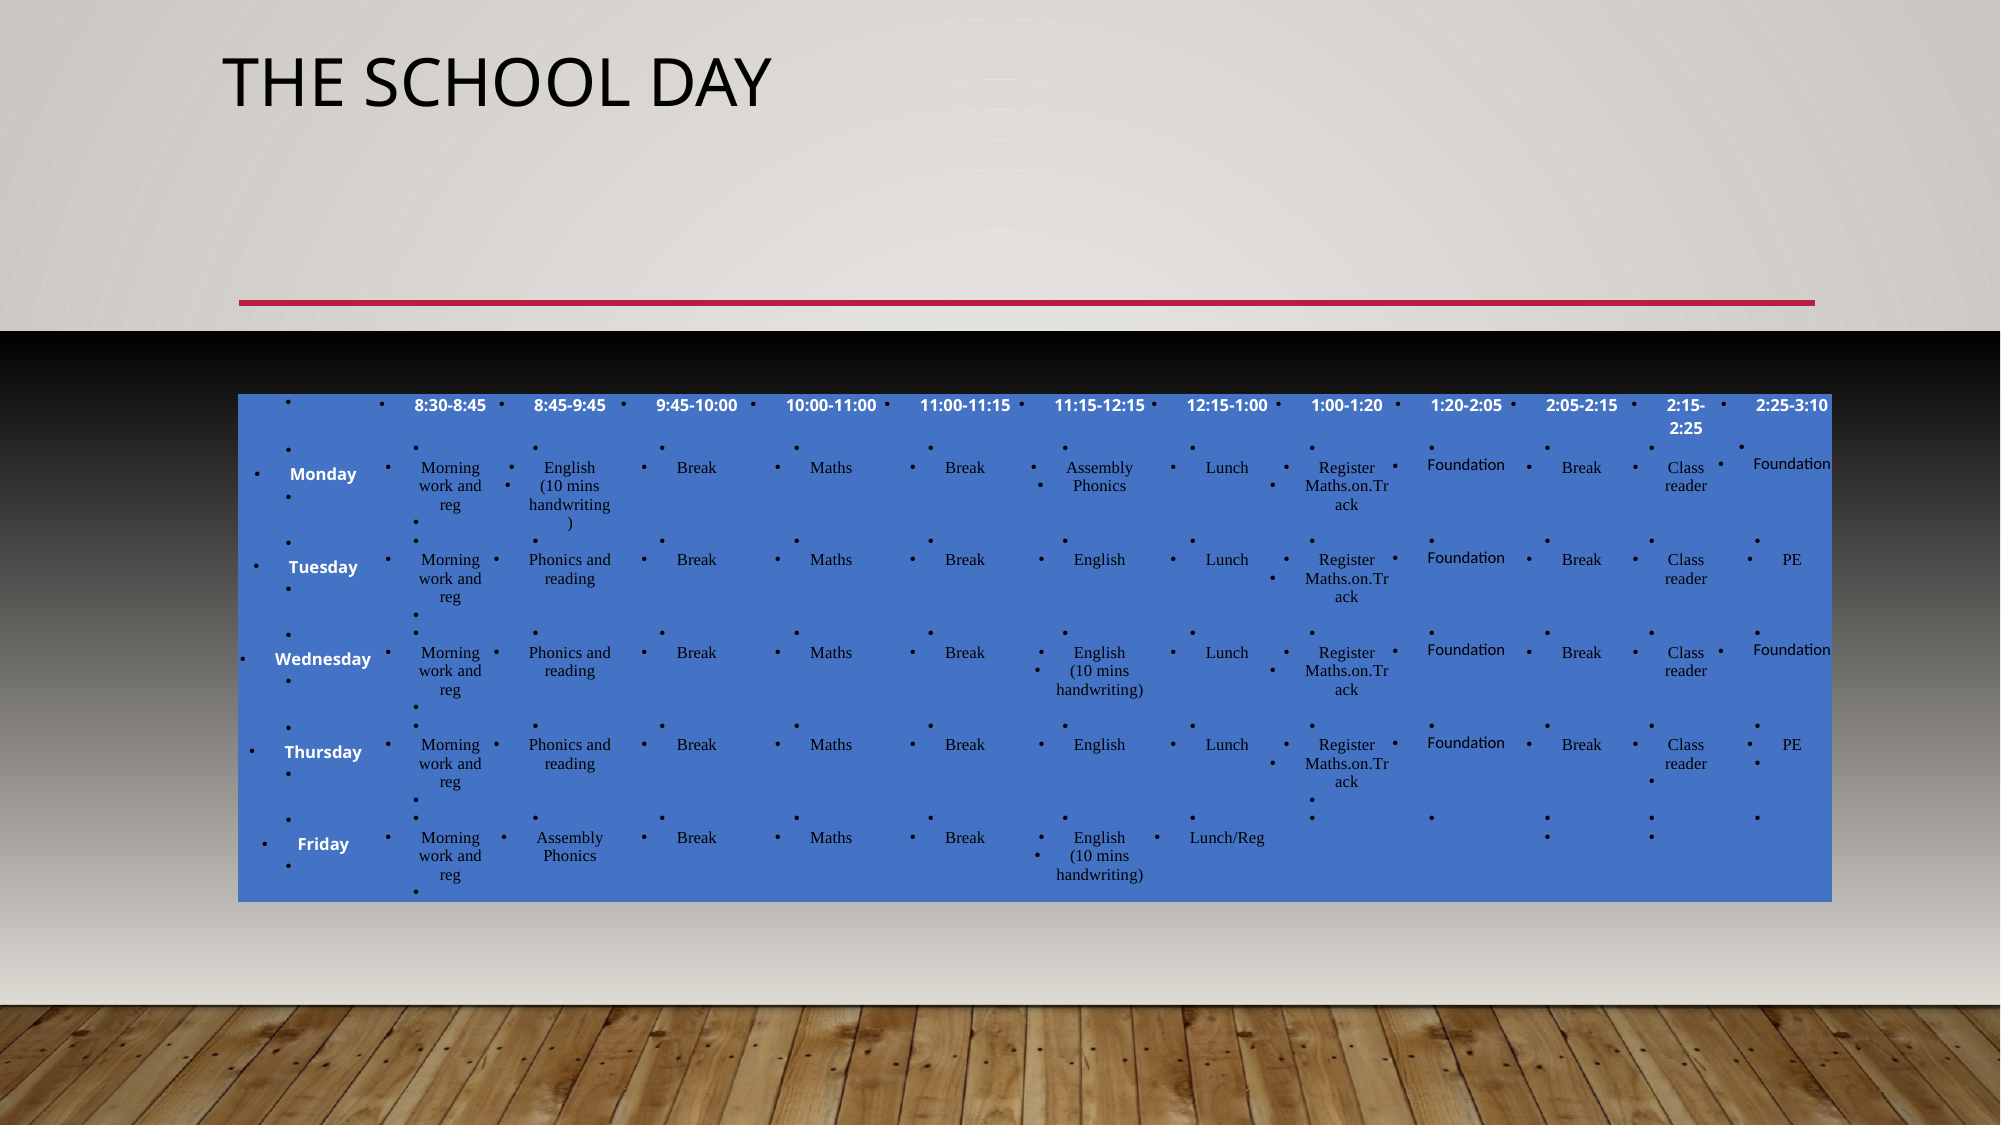

# The school day
| | 8:30-8:45 | 8:45-9:45 | 9:45-10:00 | 10:00-11:00 | 11:00-11:15 | 11:15-12:15 | 12:15-1:00 | 1:00-1:20 | 1:20-2:05 | 2:05-2:15 | 2:15-2:25 | 2:25-3:10 |
| --- | --- | --- | --- | --- | --- | --- | --- | --- | --- | --- | --- | --- |
| Monday | Morning work and reg | English (10 mins handwriting) | Break | Maths | Break | Assembly Phonics | Lunch | Register Maths.on.Track | Foundation | Break | Class reader | Foundation |
| Tuesday | Morning work and reg | Phonics and reading | Break | Maths | Break | English | Lunch | Register Maths.on.Track | Foundation | Break | Class reader | PE |
| Wednesday | Morning work and reg | Phonics and reading | Break | Maths | Break | English (10 mins handwriting) | Lunch | Register Maths.on.Track | Foundation | Break | Class reader | Foundation |
| Thursday | Morning work and reg | Phonics and reading | Break | Maths | Break | English | Lunch | Register Maths.on.Track | Foundation | Break | Class reader | PE |
| Friday | Morning work and reg | Assembly Phonics | Break | Maths | Break | English (10 mins handwriting) | Lunch/Reg | | | | | |